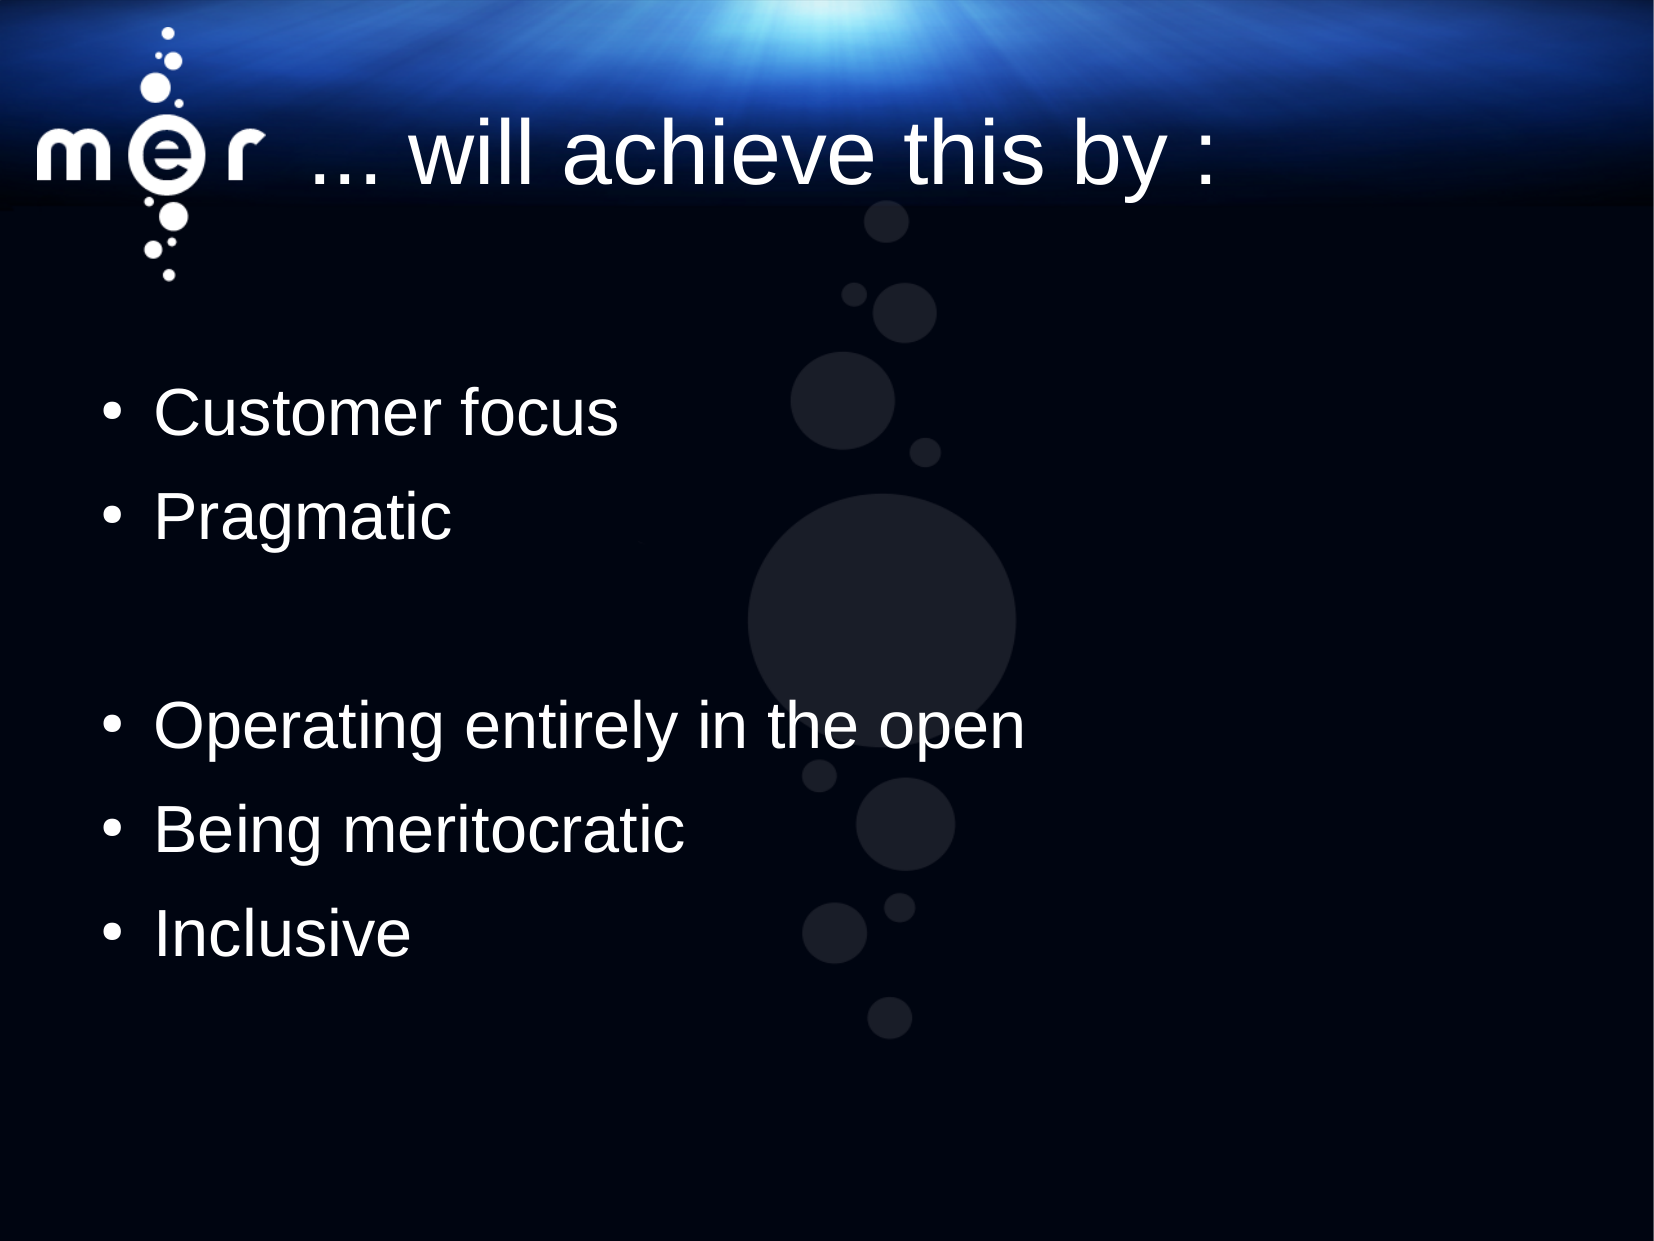

# ... will achieve this by :
Customer focus
Pragmatic
Operating entirely in the open
Being meritocratic
Inclusive